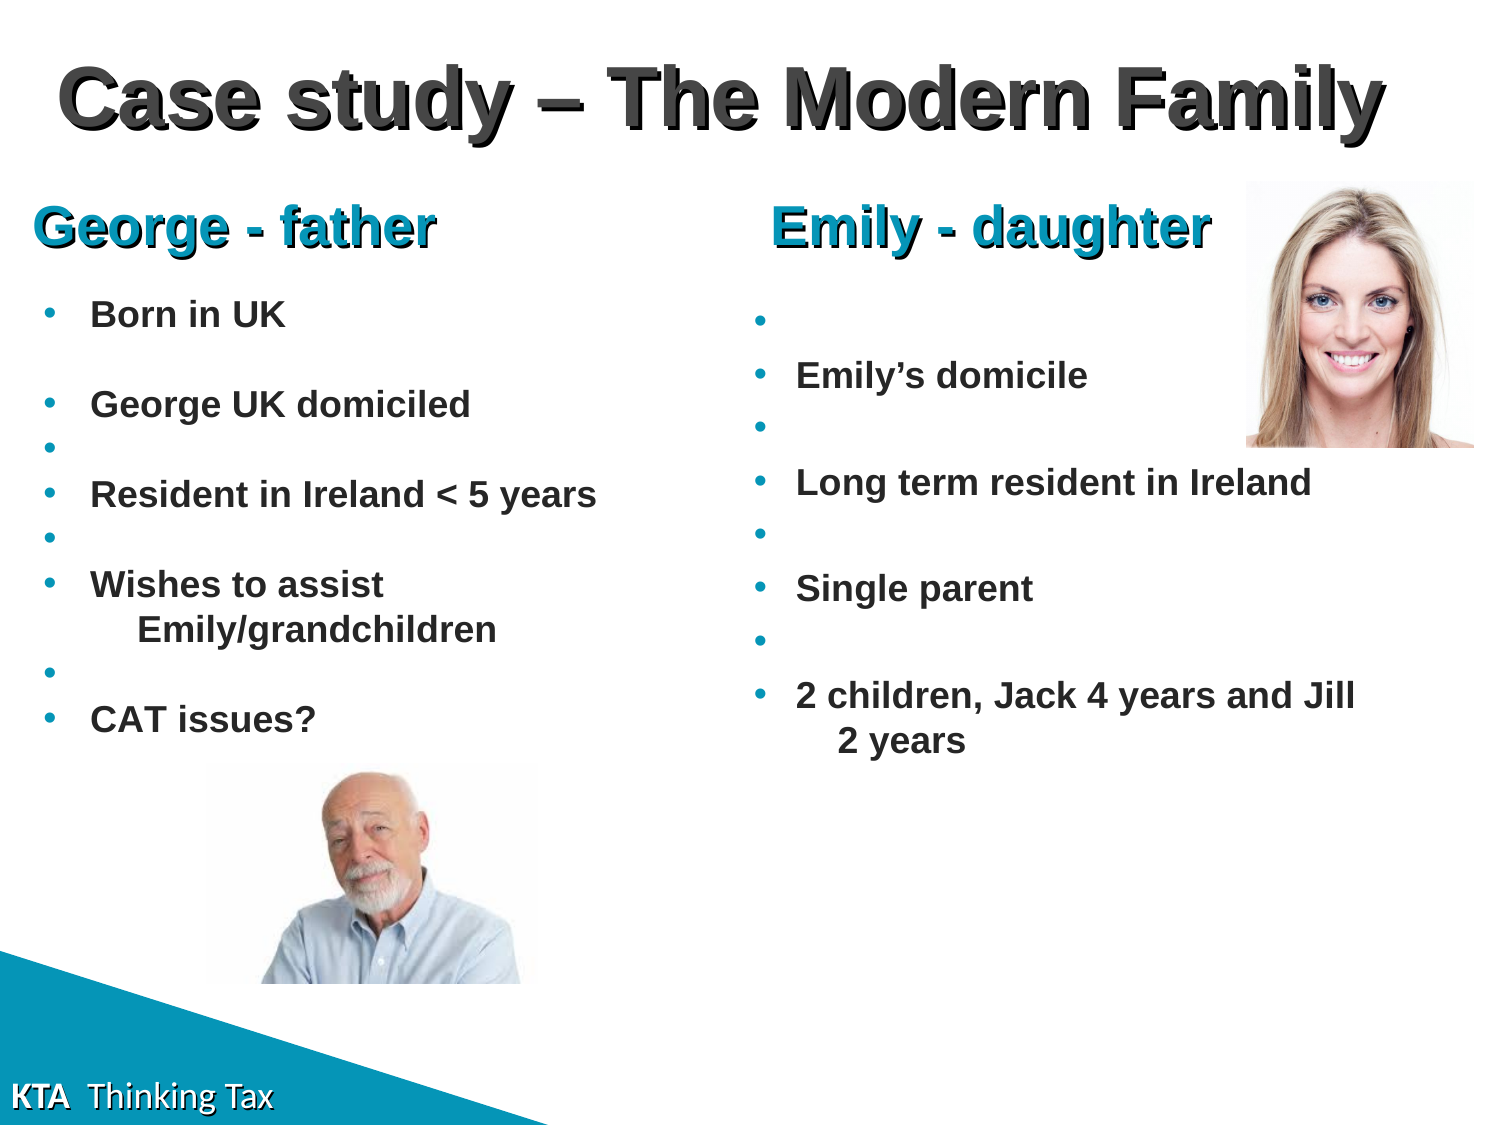

# Case study – The Modern Family
George - father
Emily - daughter
Born in UK
George UK domiciled
Resident in Ireland < 5 years
Wishes to assist Emily/grandchildren
CAT issues?
Emily’s domicile
Long term resident in Ireland
Single parent
2 children, Jack 4 years and Jill 2 years